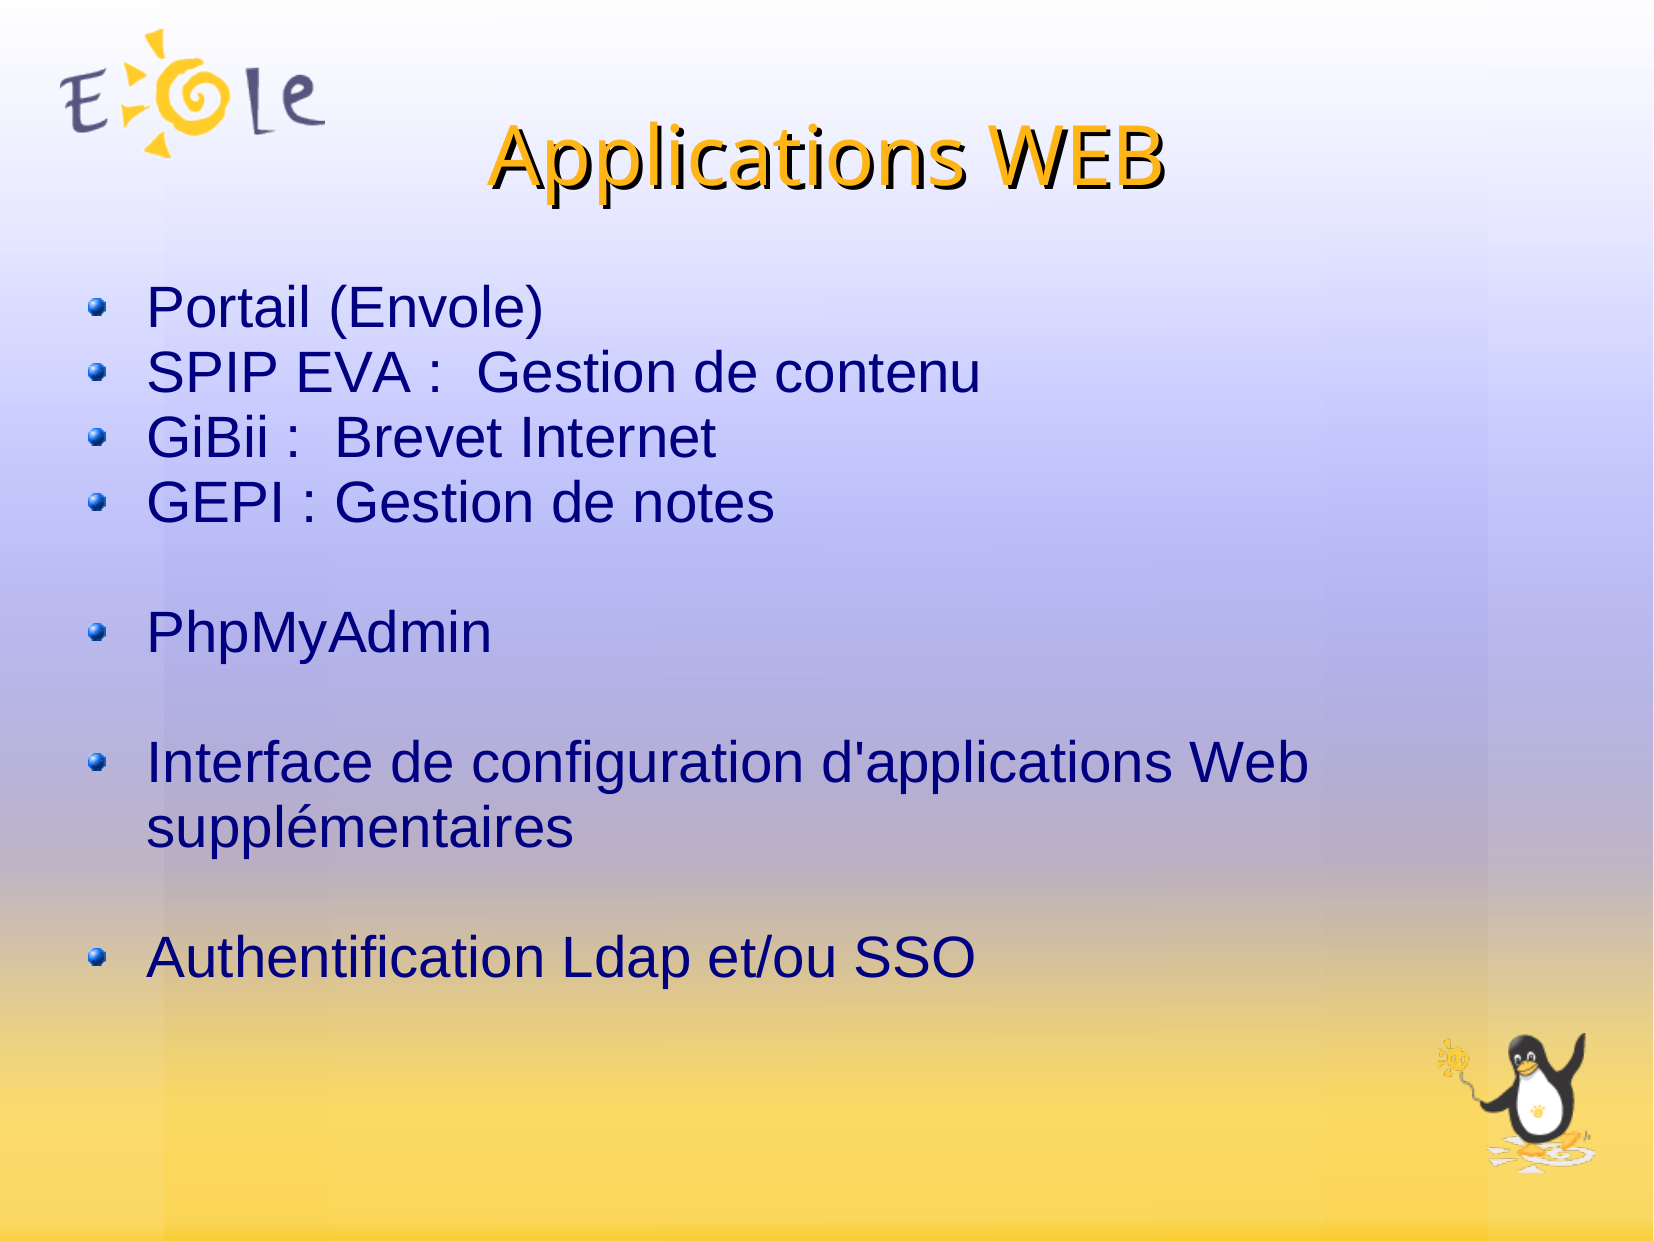

# Applications WEB
Portail (Envole)
SPIP EVA : Gestion de contenu
GiBii : Brevet Internet
GEPI : Gestion de notes
PhpMyAdmin
Interface de configuration d'applications Web supplémentaires
Authentification Ldap et/ou SSO